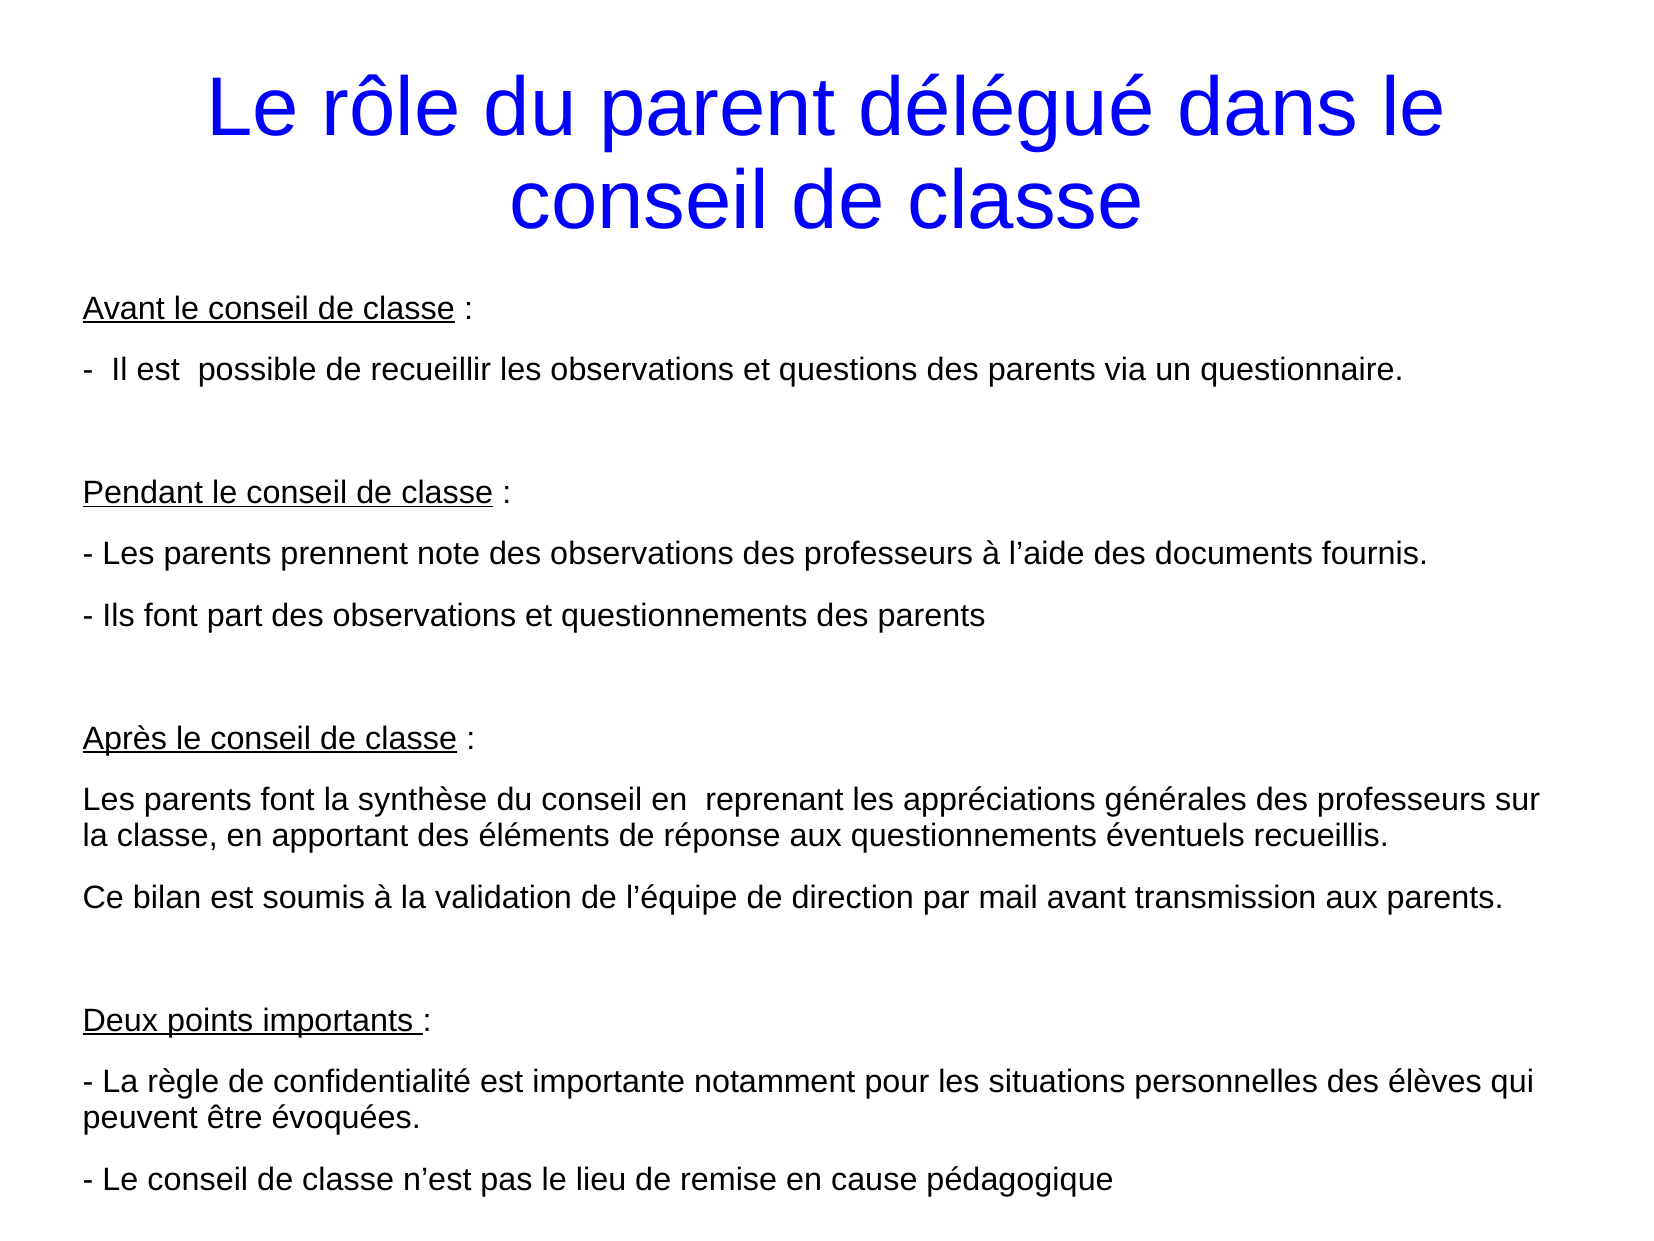

# Le rôle du parent délégué dans le conseil de classe
Avant le conseil de classe :
- Il est possible de recueillir les observations et questions des parents via un questionnaire.
Pendant le conseil de classe :
- Les parents prennent note des observations des professeurs à l’aide des documents fournis.
- Ils font part des observations et questionnements des parents
Après le conseil de classe :
Les parents font la synthèse du conseil en reprenant les appréciations générales des professeurs sur la classe, en apportant des éléments de réponse aux questionnements éventuels recueillis.
Ce bilan est soumis à la validation de l’équipe de direction par mail avant transmission aux parents.
Deux points importants :
- La règle de confidentialité est importante notamment pour les situations personnelles des élèves qui peuvent être évoquées.
- Le conseil de classe n’est pas le lieu de remise en cause pédagogique